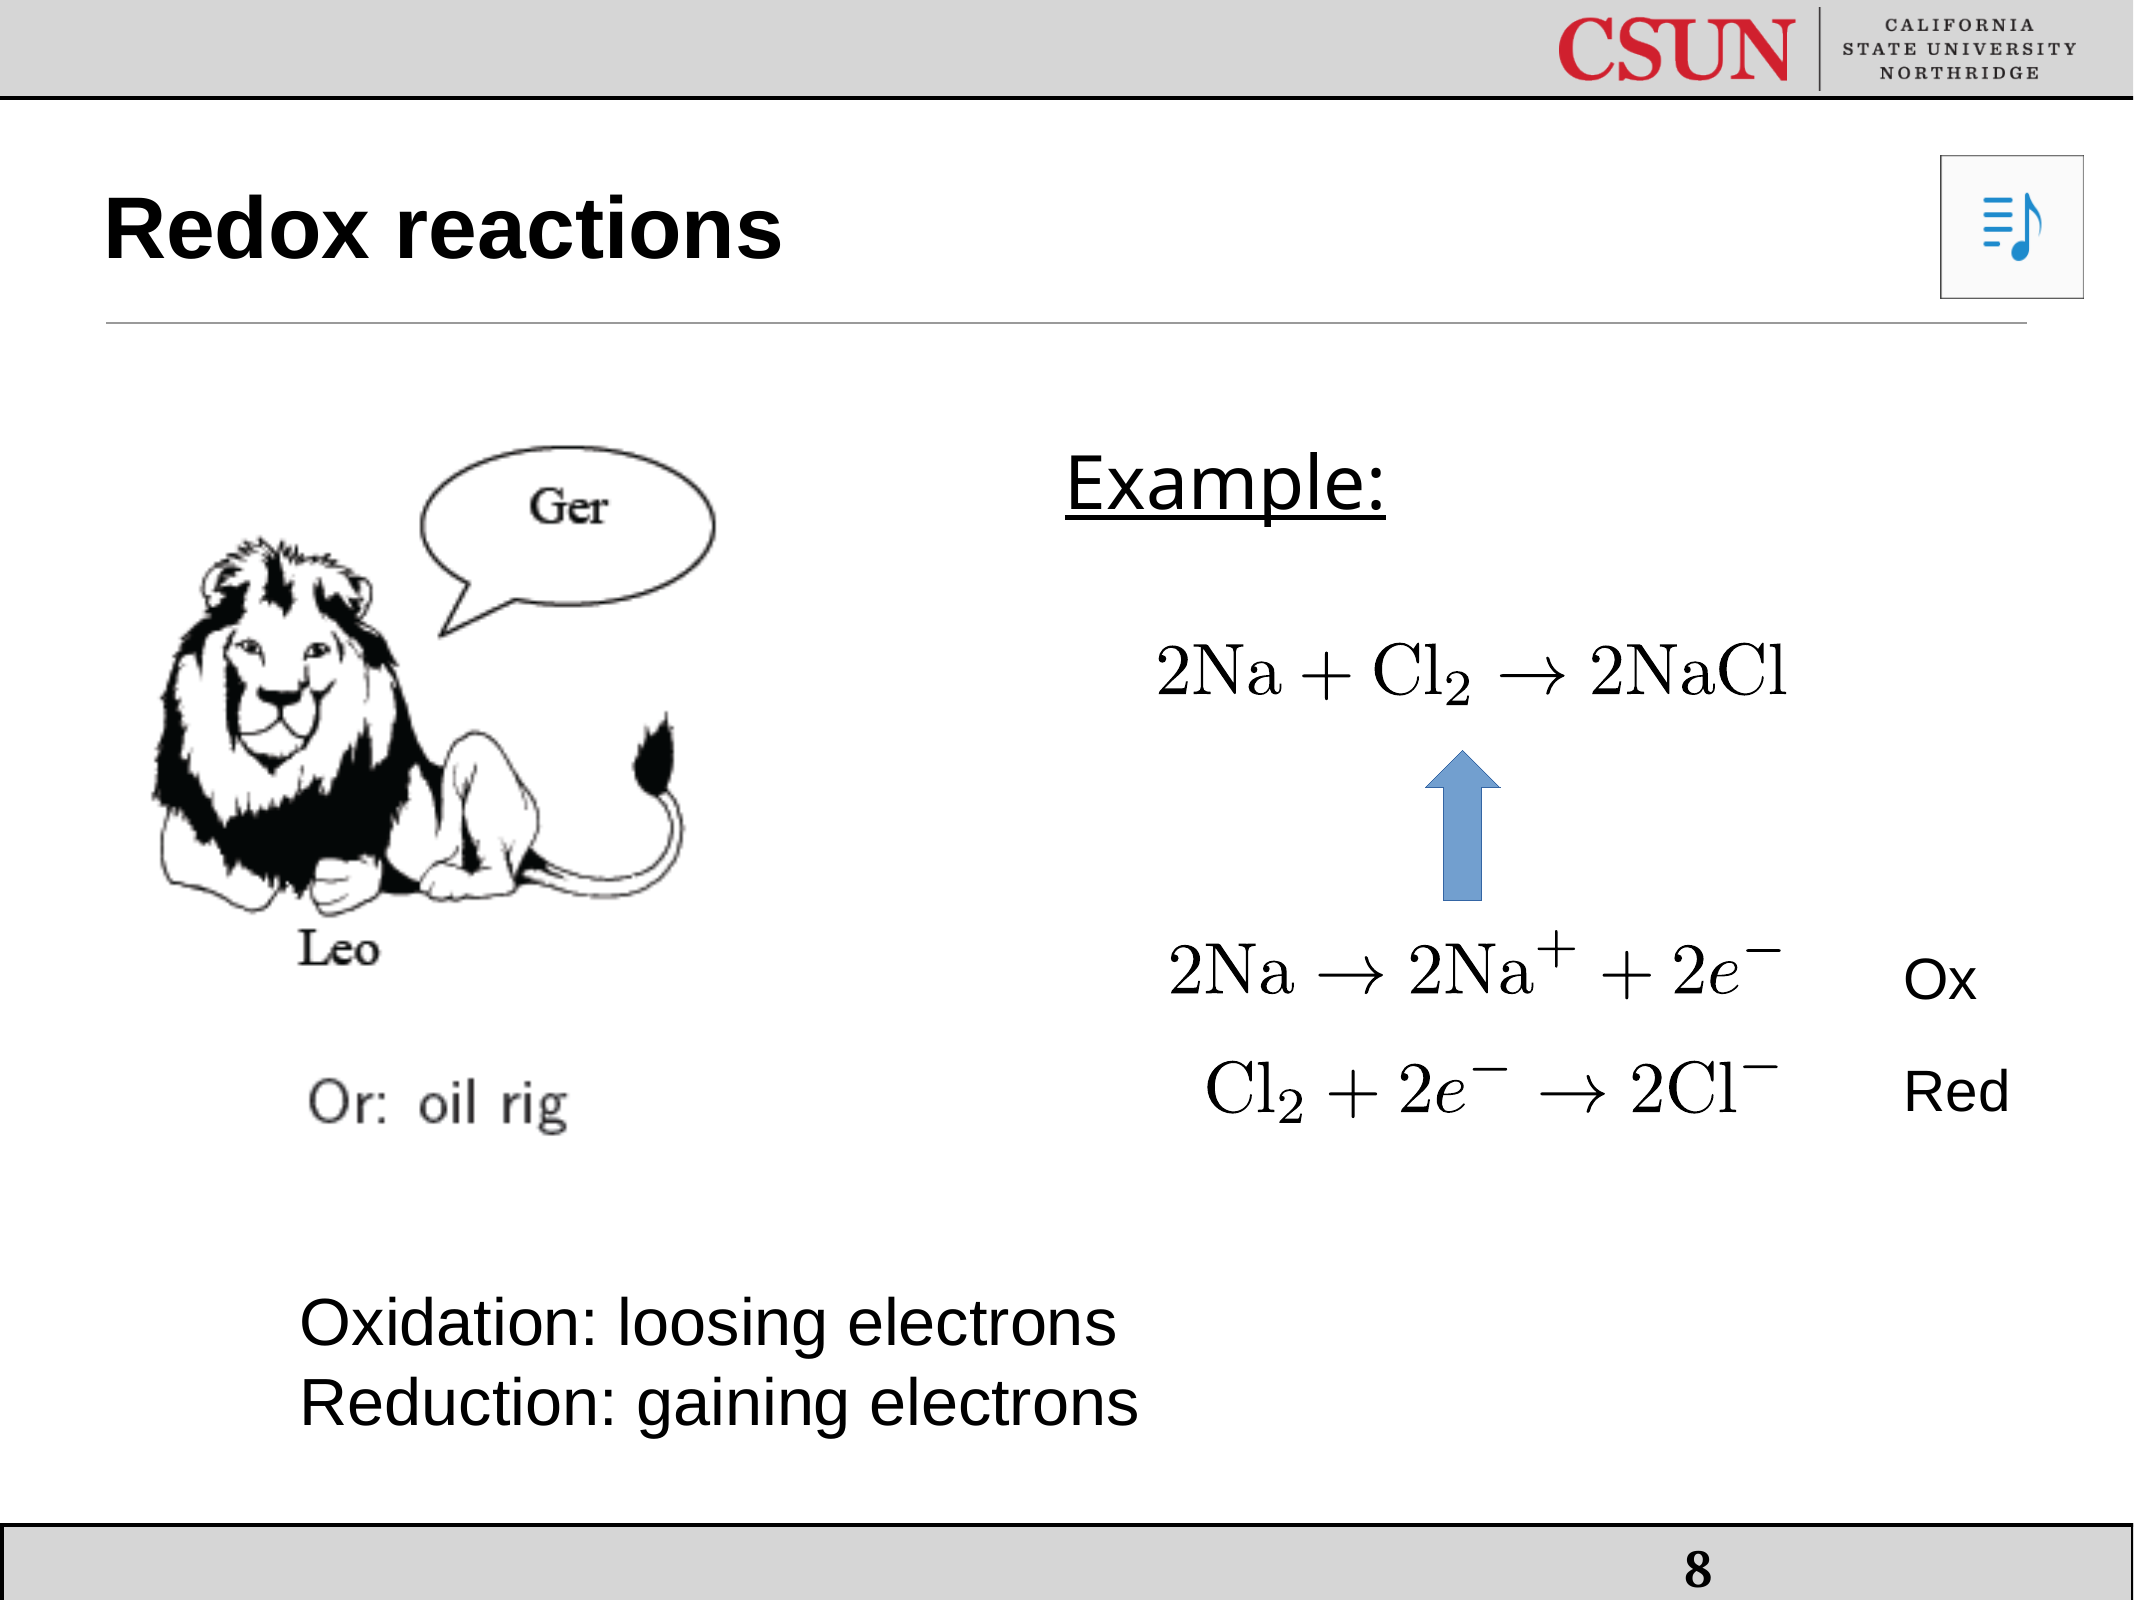

# Redox reactions
Example:
Ox
Red
Oxidation: loosing electrons
Reduction: gaining electrons
8